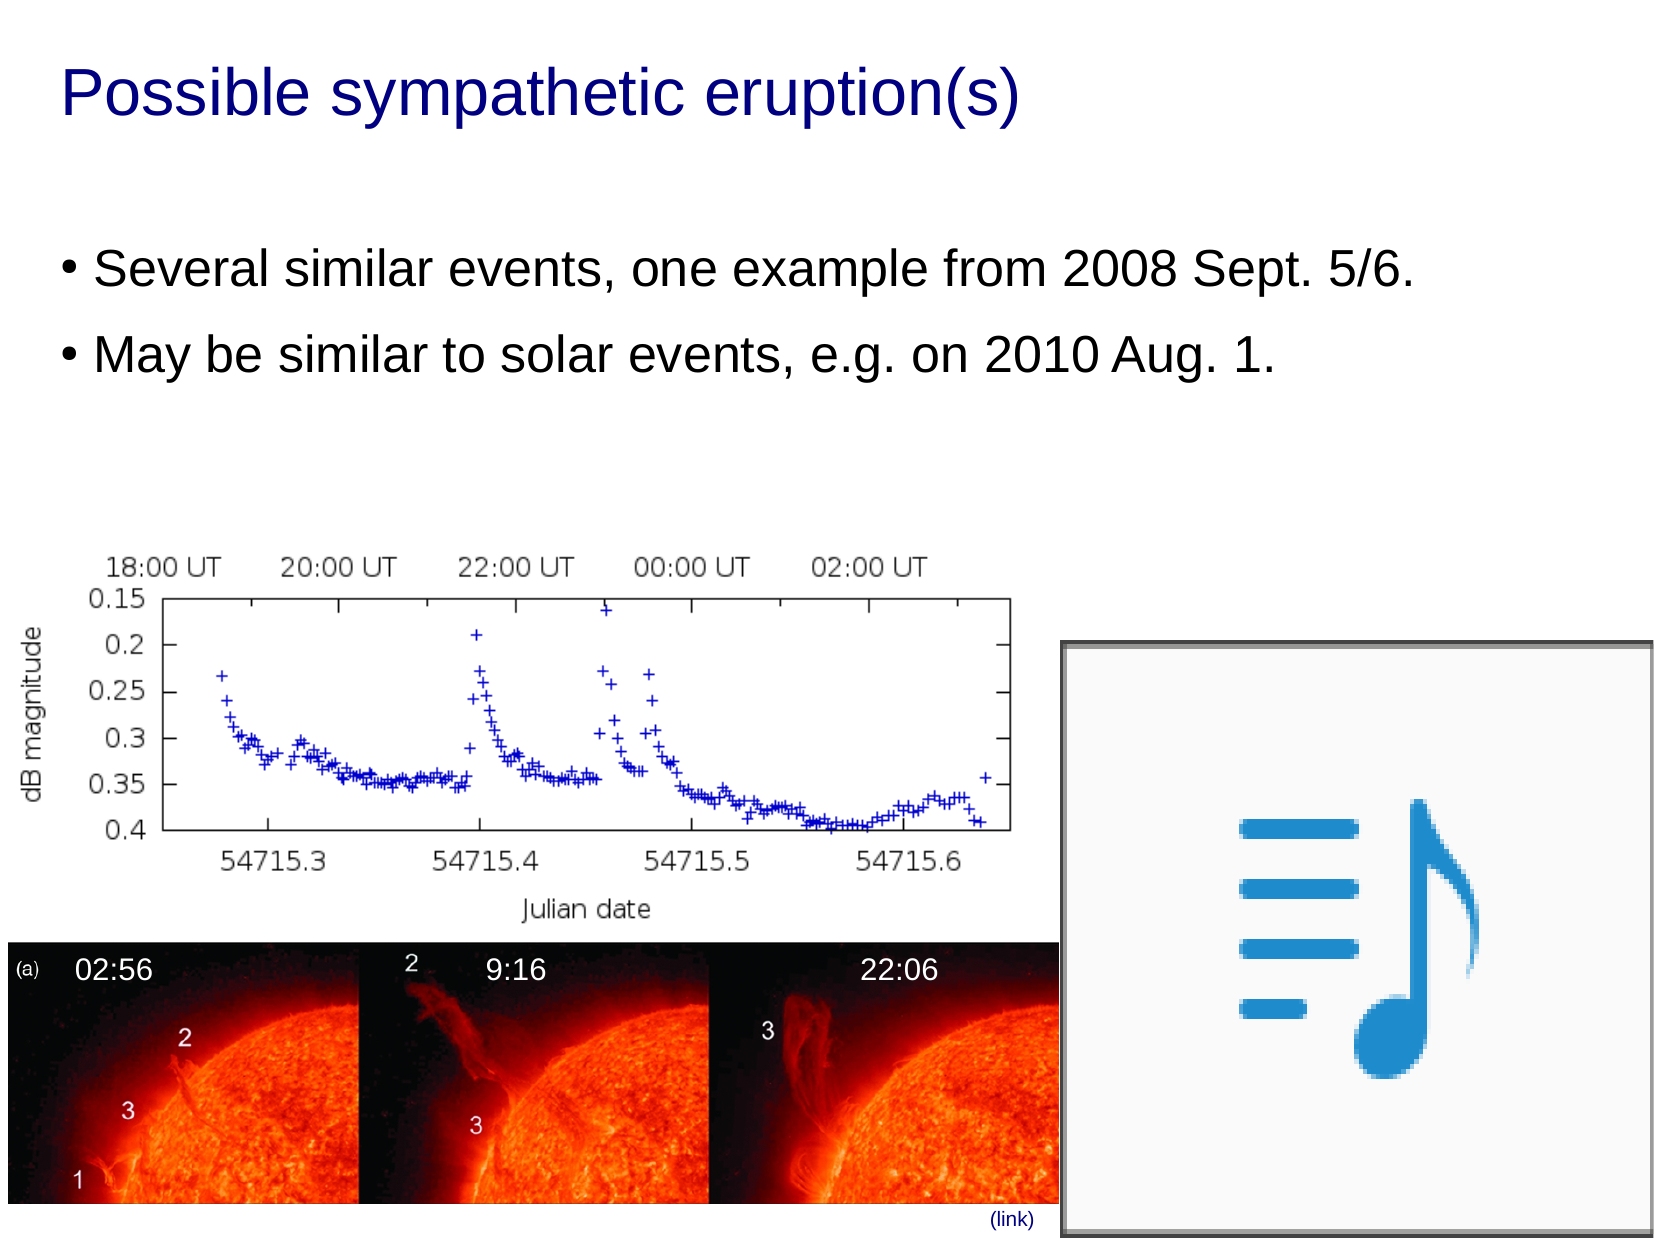

Possible sympathetic eruption(s)
 Several similar events, one example from 2008 Sept. 5/6.
 May be similar to solar events, e.g. on 2010 Aug. 1.
02:56
9:16
22:06
(link)